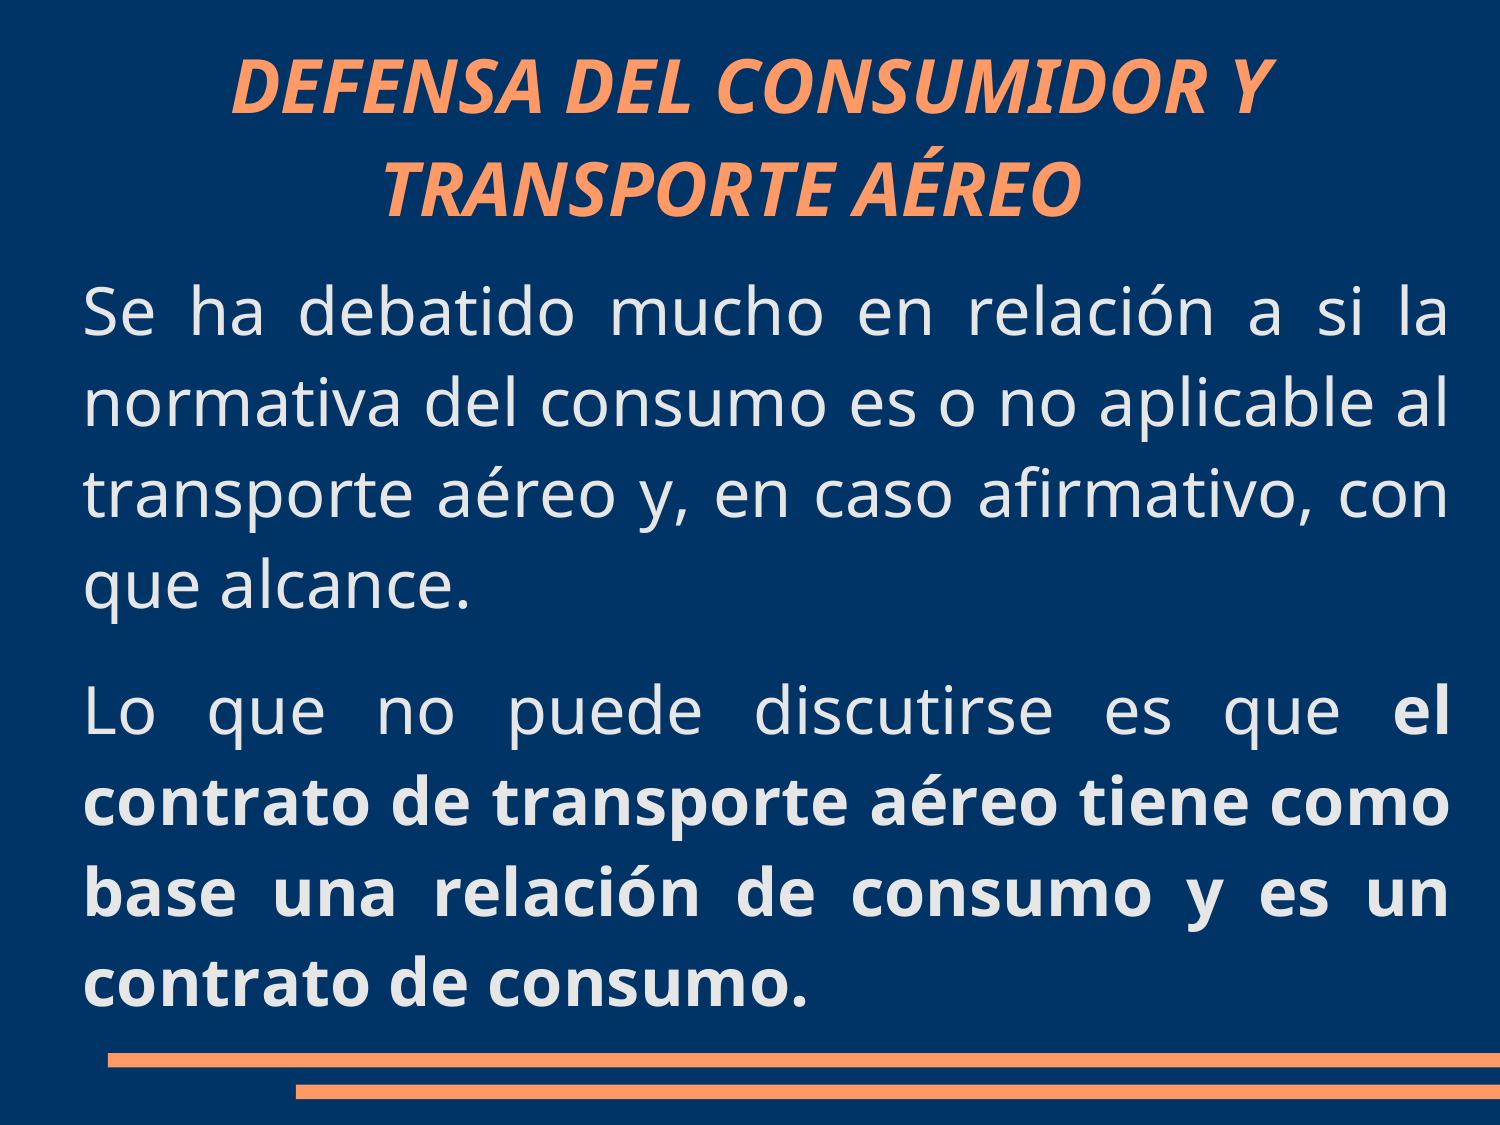

# DEFENSA DEL CONSUMIDOR Y TRANSPORTE AÉREO
Se ha debatido mucho en relación a si la normativa del consumo es o no aplicable al transporte aéreo y, en caso afirmativo, con que alcance.
Lo que no puede discutirse es que el contrato de transporte aéreo tiene como base una relación de consumo y es un contrato de consumo.